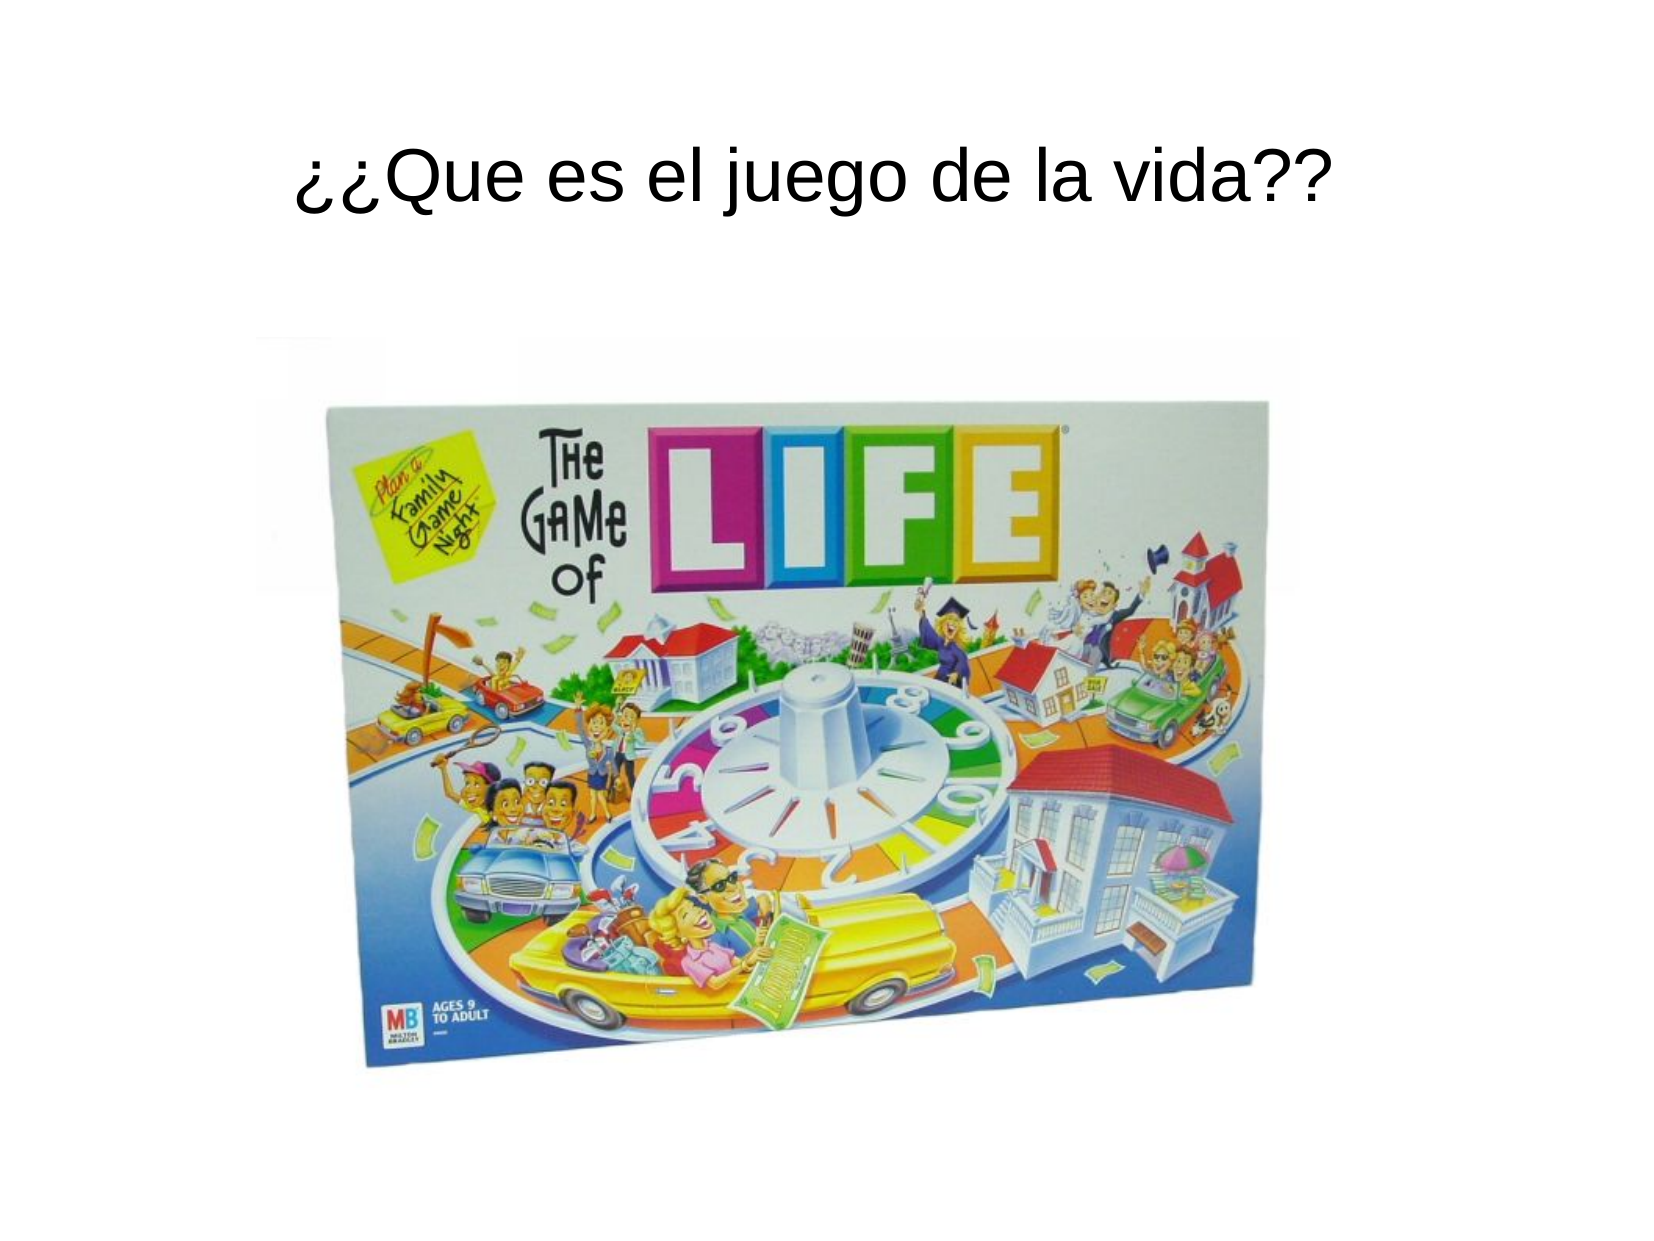

¿¿Que es el juego de la vida??